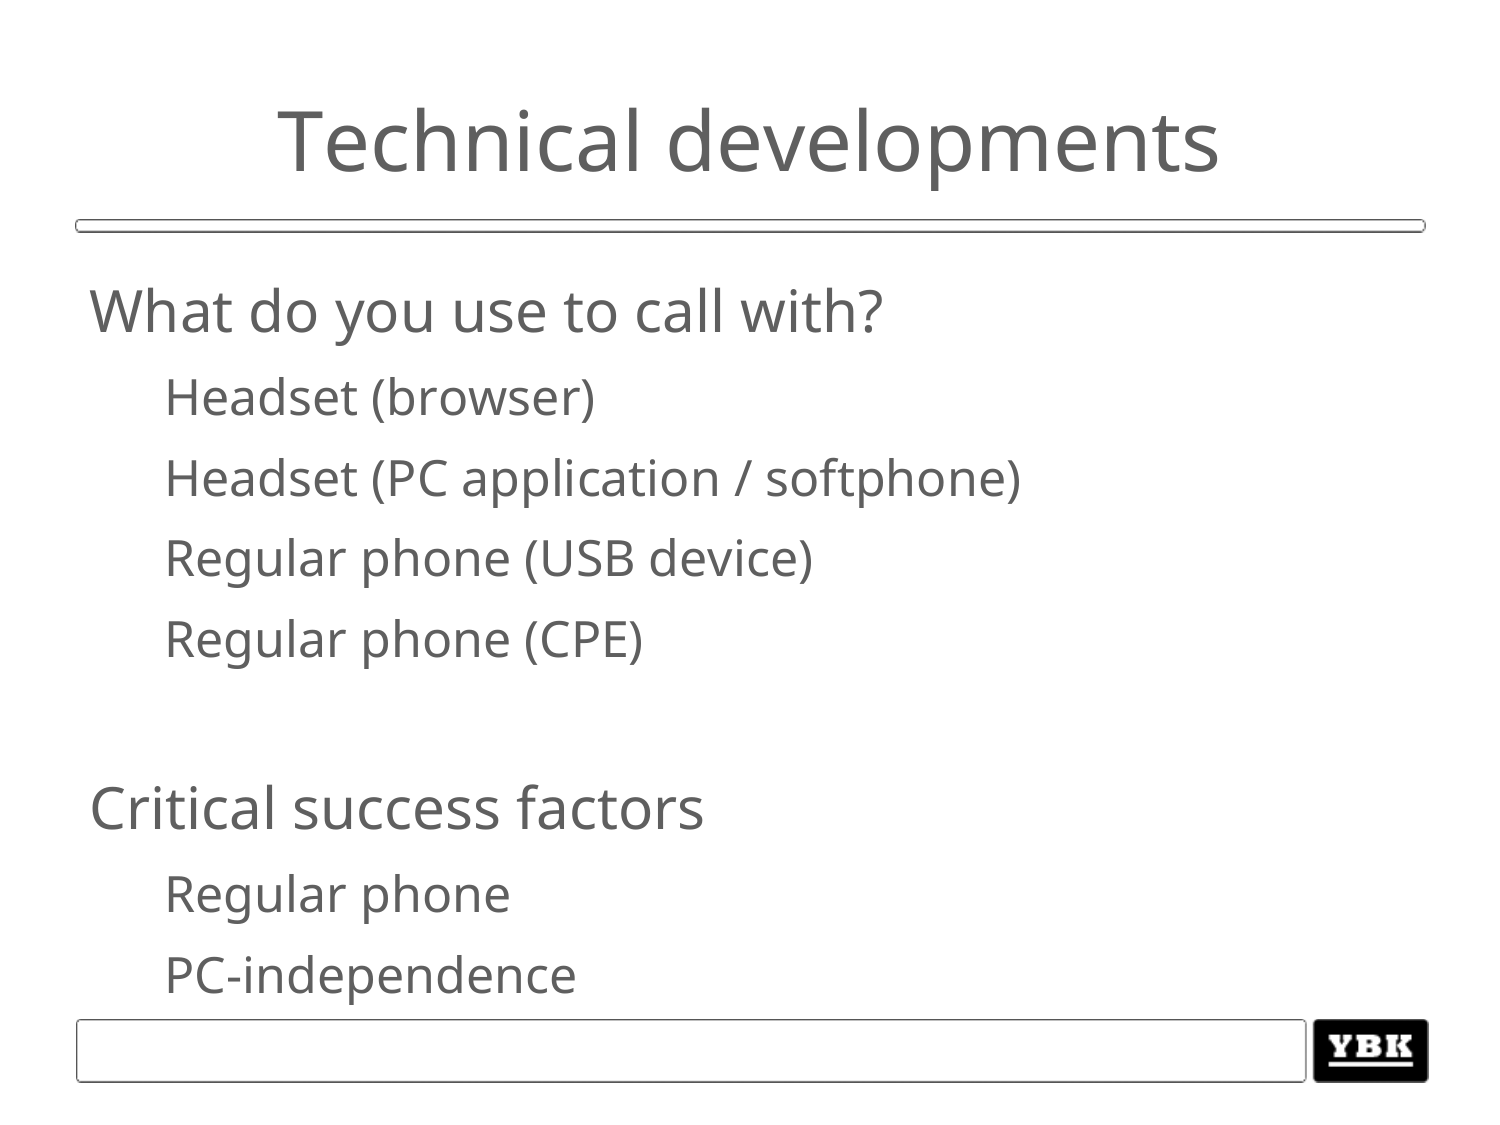

# Technical developments
What do you use to call with?
Headset (browser)
Headset (PC application / softphone)
Regular phone (USB device)
Regular phone (CPE)
Critical success factors
Regular phone
PC-independence